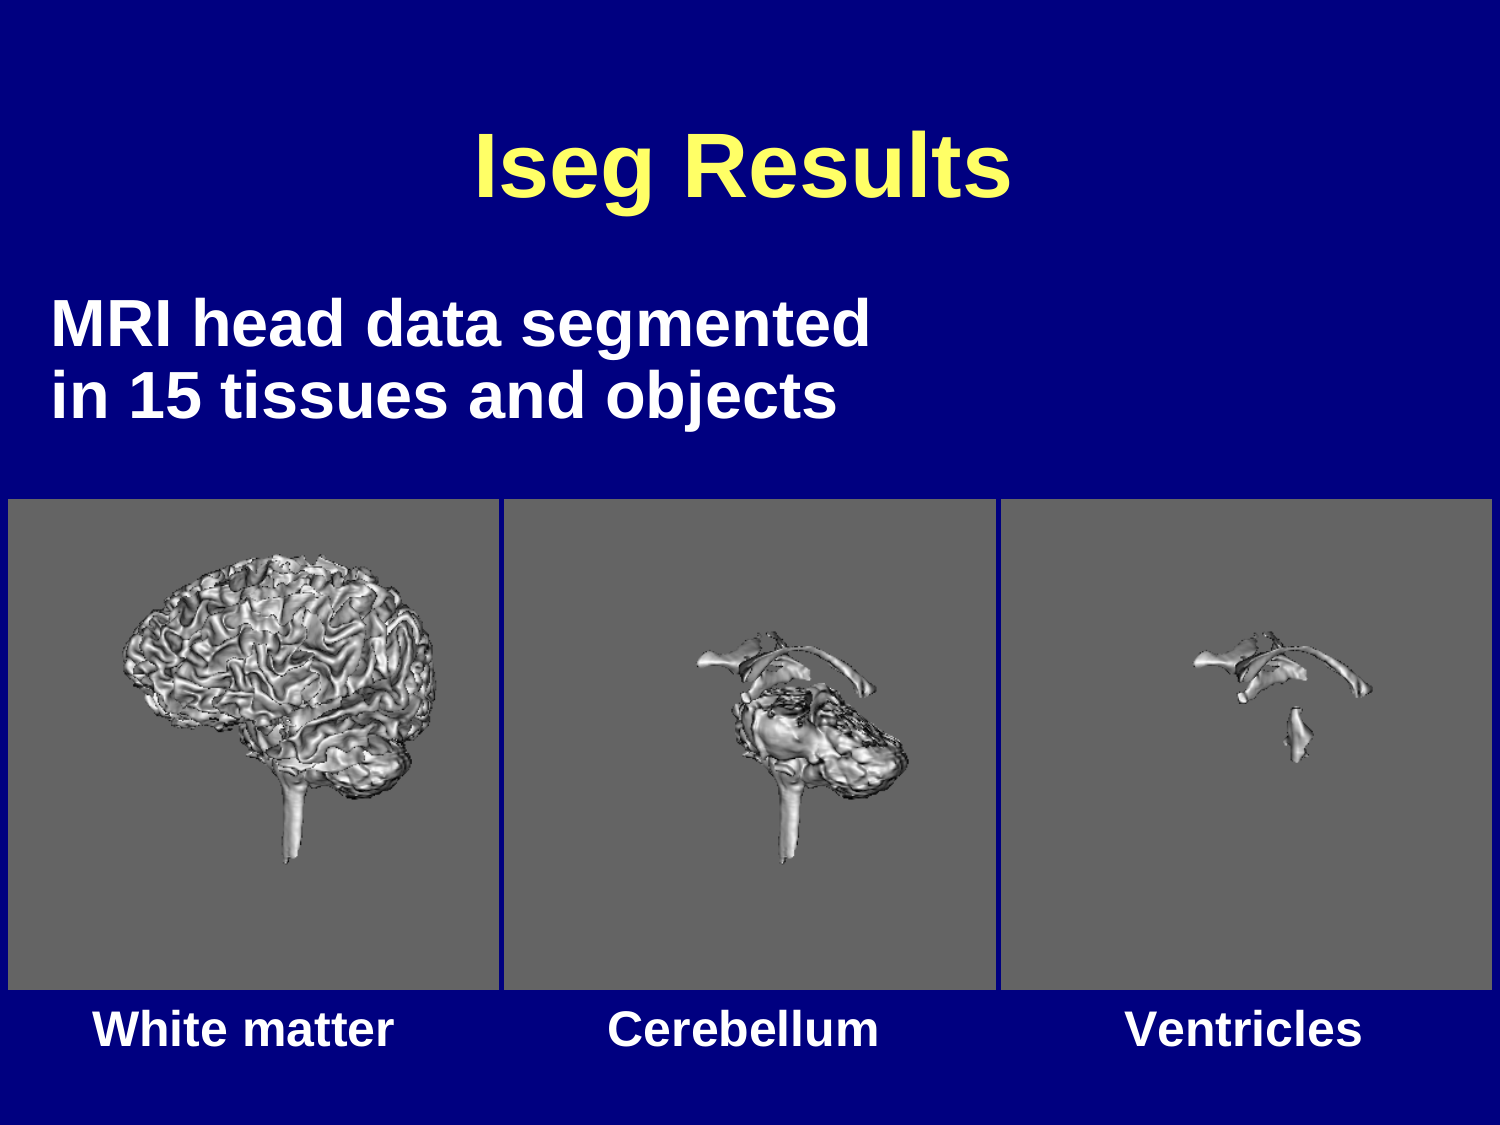

# Iseg Results
MRI head data segmented
in 15 tissues and objects
White matter
Cerebellum
Ventricles